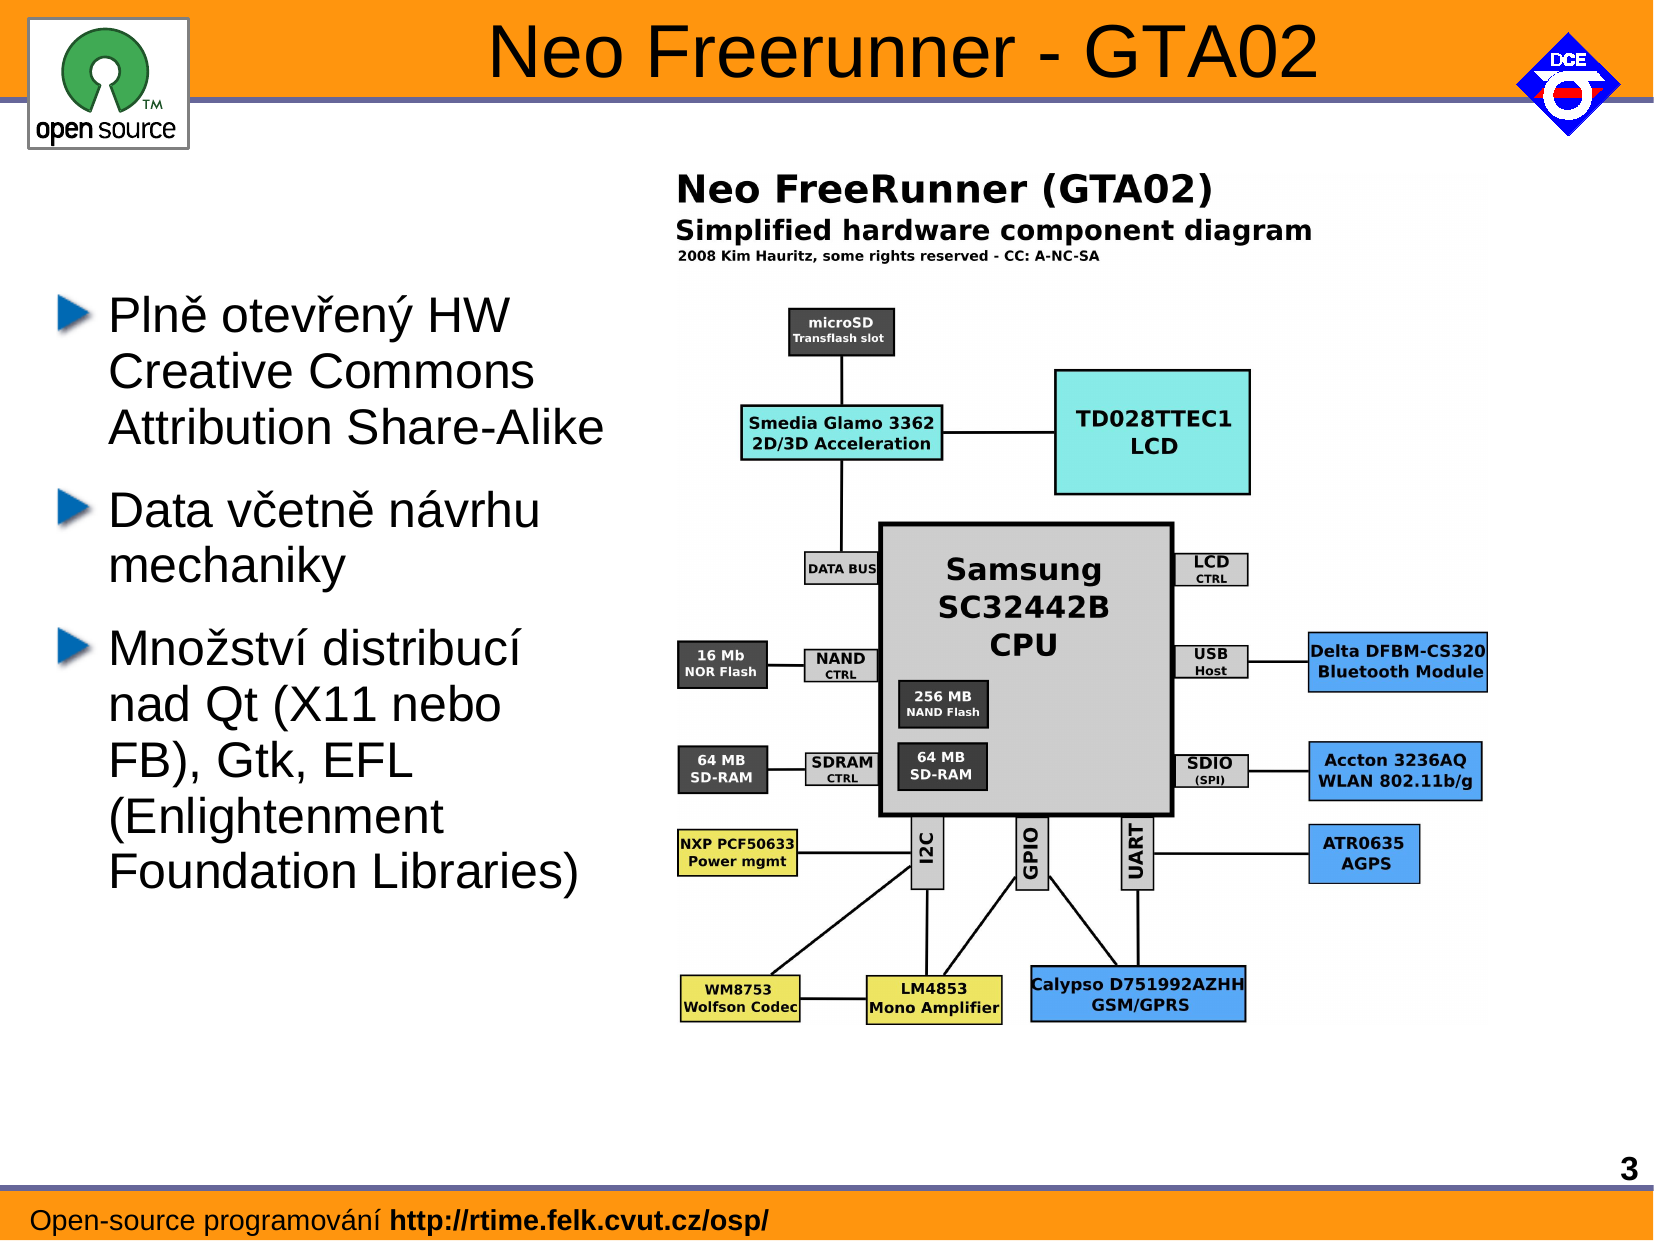

# Neo Freerunner - GTA02
Plně otevřený HW
Creative Commons Attribution Share-Alike
Data včetně návrhu mechaniky
Množství distribucí nad Qt (X11 nebo FB), Gtk, EFL (Enlightenment Foundation Libraries)